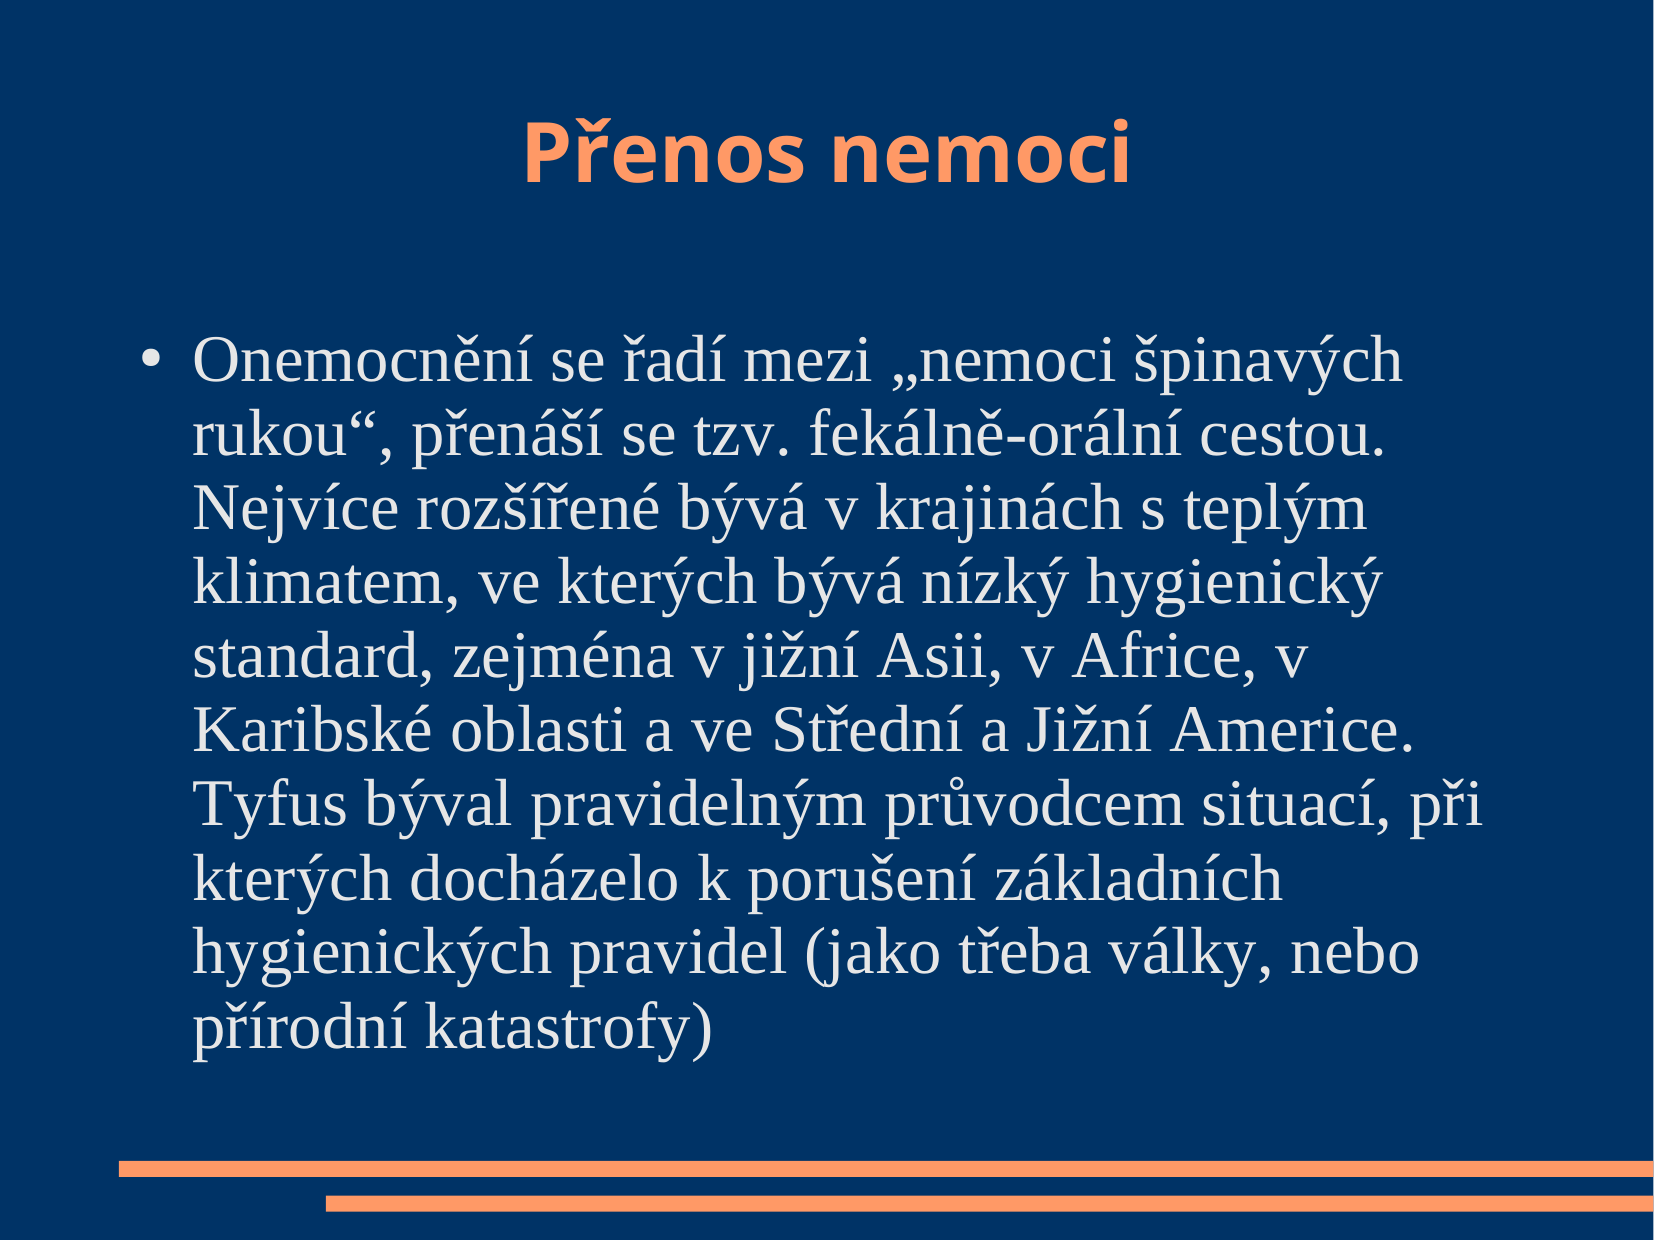

# Přenos nemoci
Onemocnění se řadí mezi „nemoci špinavých rukou“, přenáší se tzv. fekálně-orální cestou. Nejvíce rozšířené bývá v krajinách s teplým klimatem, ve kterých bývá nízký hygienický standard, zejména v jižní Asii, v Africe, v Karibské oblasti a ve Střední a Jižní Americe. Tyfus býval pravidelným průvodcem situací, při kterých docházelo k porušení základních hygienických pravidel (jako třeba války, nebo přírodní katastrofy)